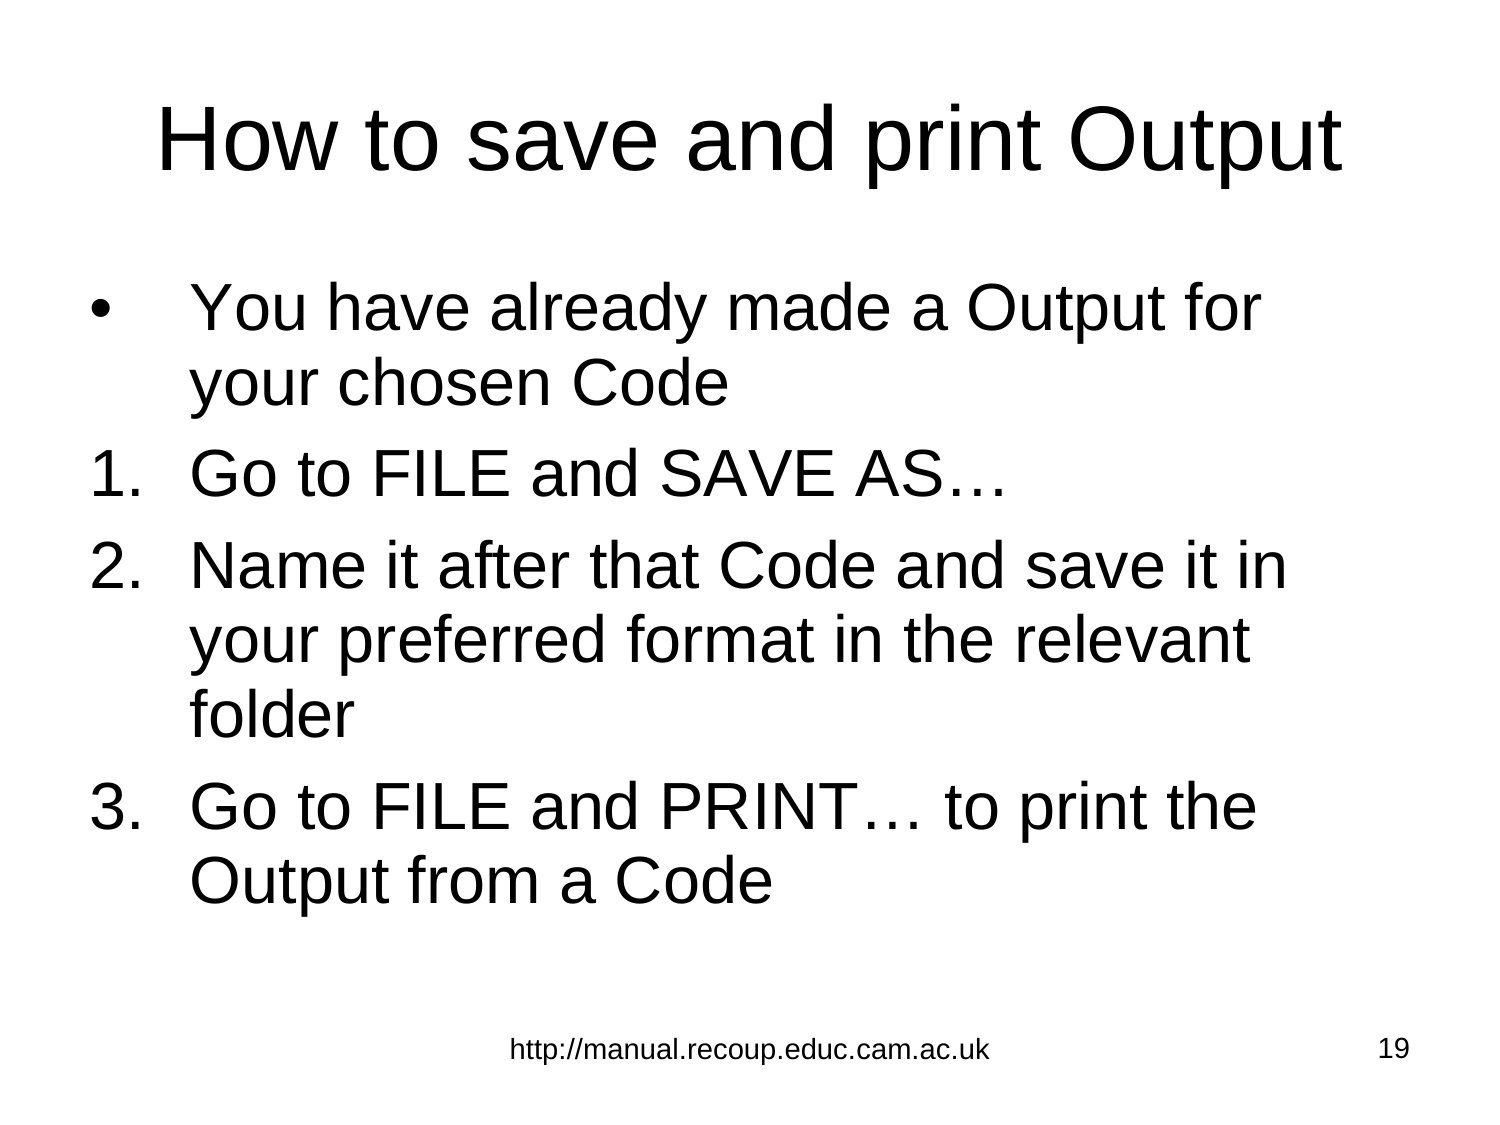

# How to save and print Output
You have already made a Output for your chosen Code
Go to FILE and SAVE AS…
Name it after that Code and save it in your preferred format in the relevant folder
Go to FILE and PRINT… to print the Output from a Code
19
http://manual.recoup.educ.cam.ac.uk